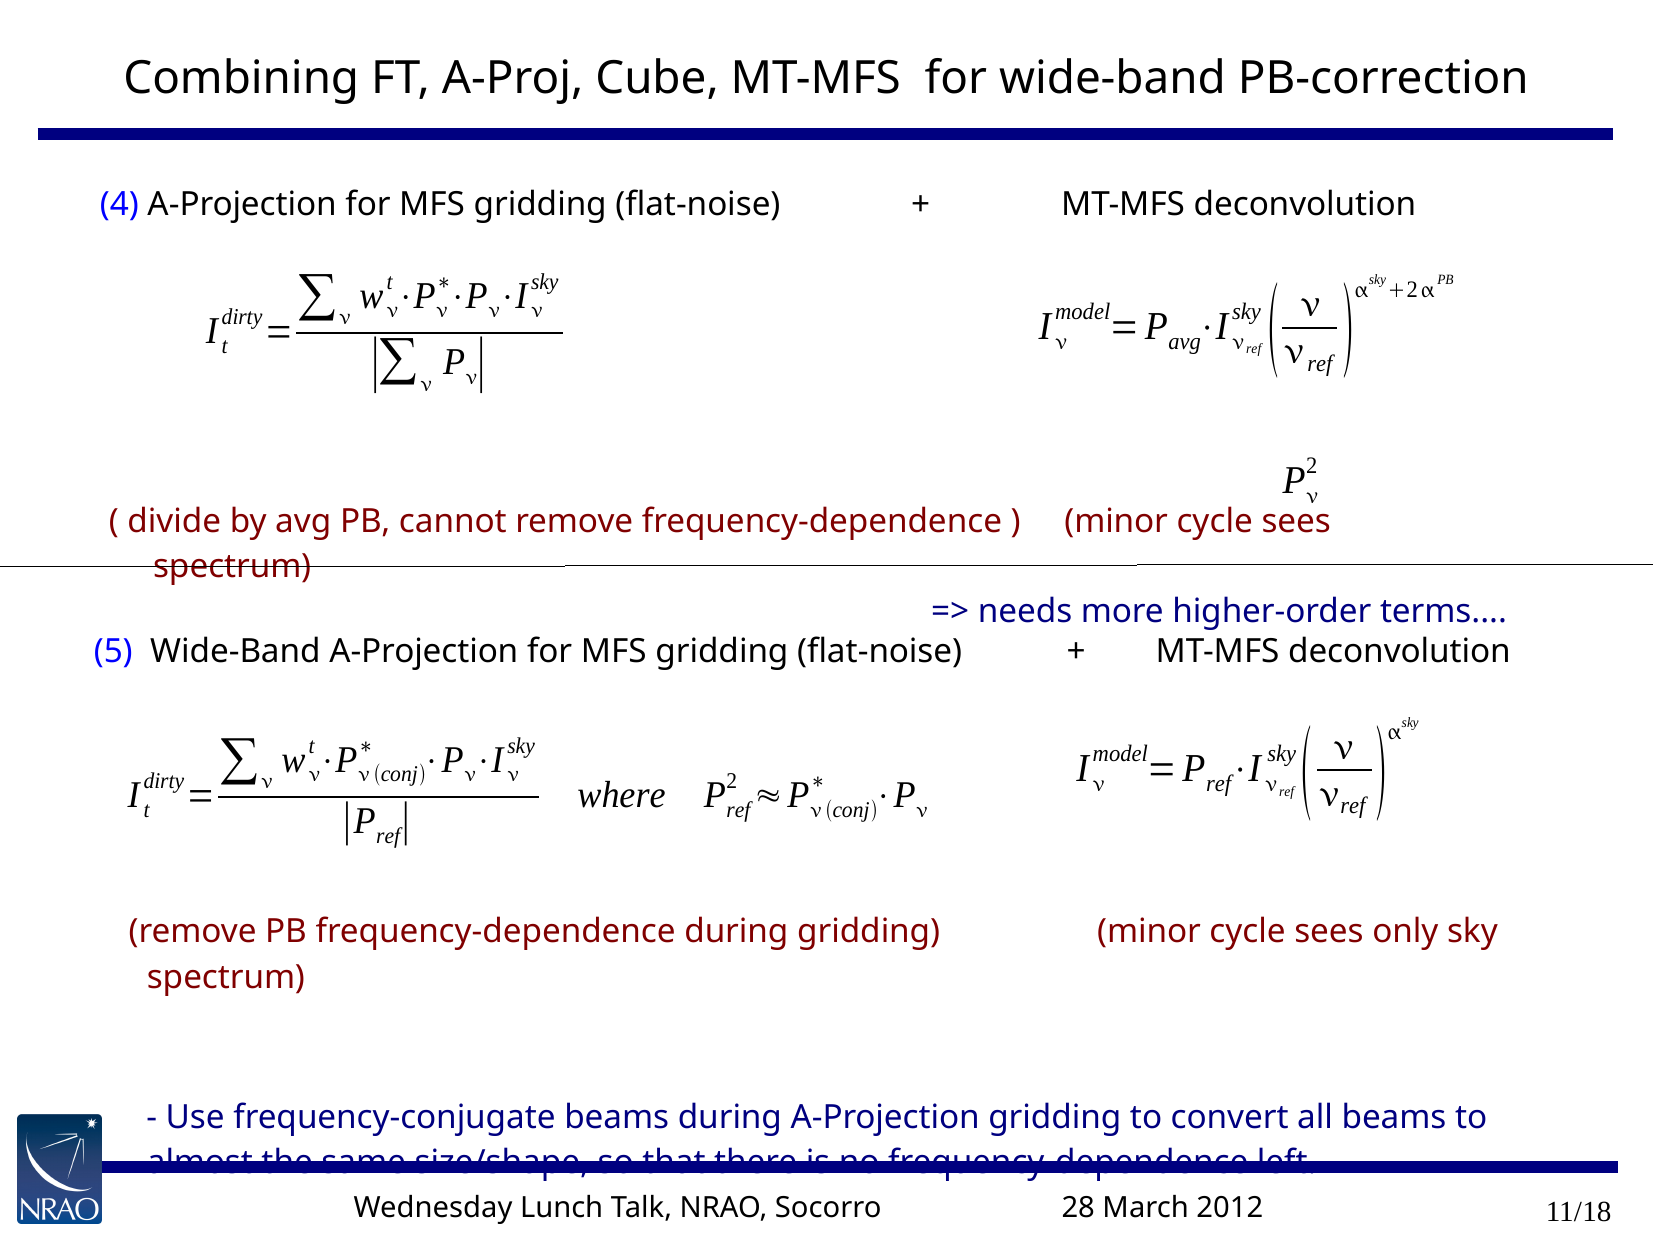

# Combining FT, A-Proj, Cube, MT-MFS for wide-band PB-correction
(4) A-Projection for MFS gridding (flat-noise) + MT-MFS deconvolution
 ( divide by avg PB, cannot remove frequency-dependence ) (minor cycle sees spectrum)
 => needs more higher-order terms....
(5) Wide-Band A-Projection for MFS gridding (flat-noise) + MT-MFS deconvolution
 (remove PB frequency-dependence during gridding) (minor cycle sees only sky spectrum)
 - Use frequency-conjugate beams during A-Projection gridding to convert all beams to almost the same size/shape, so that there is no frequency-dependence left.
11